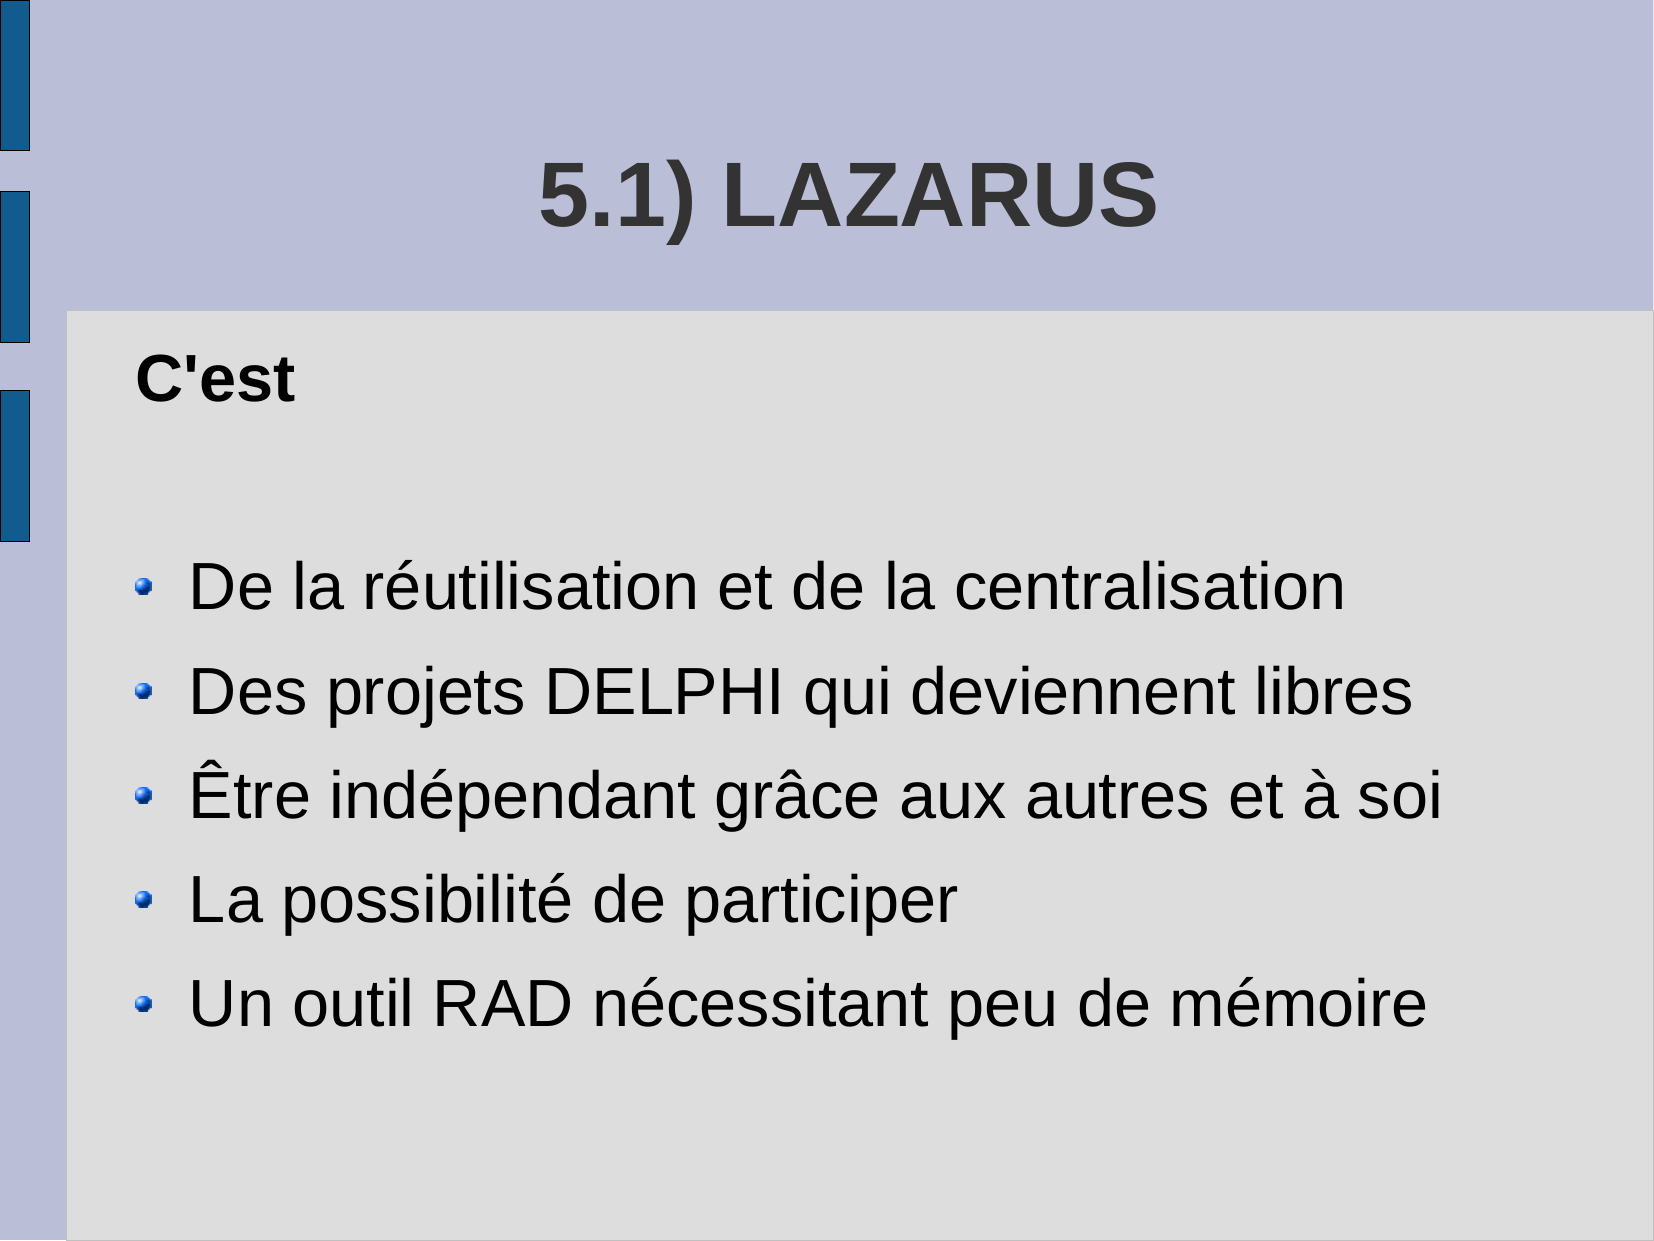

# 5.1) LAZARUS
C'est
De la réutilisation et de la centralisation
Des projets DELPHI qui deviennent libres
Être indépendant grâce aux autres et à soi
La possibilité de participer
Un outil RAD nécessitant peu de mémoire